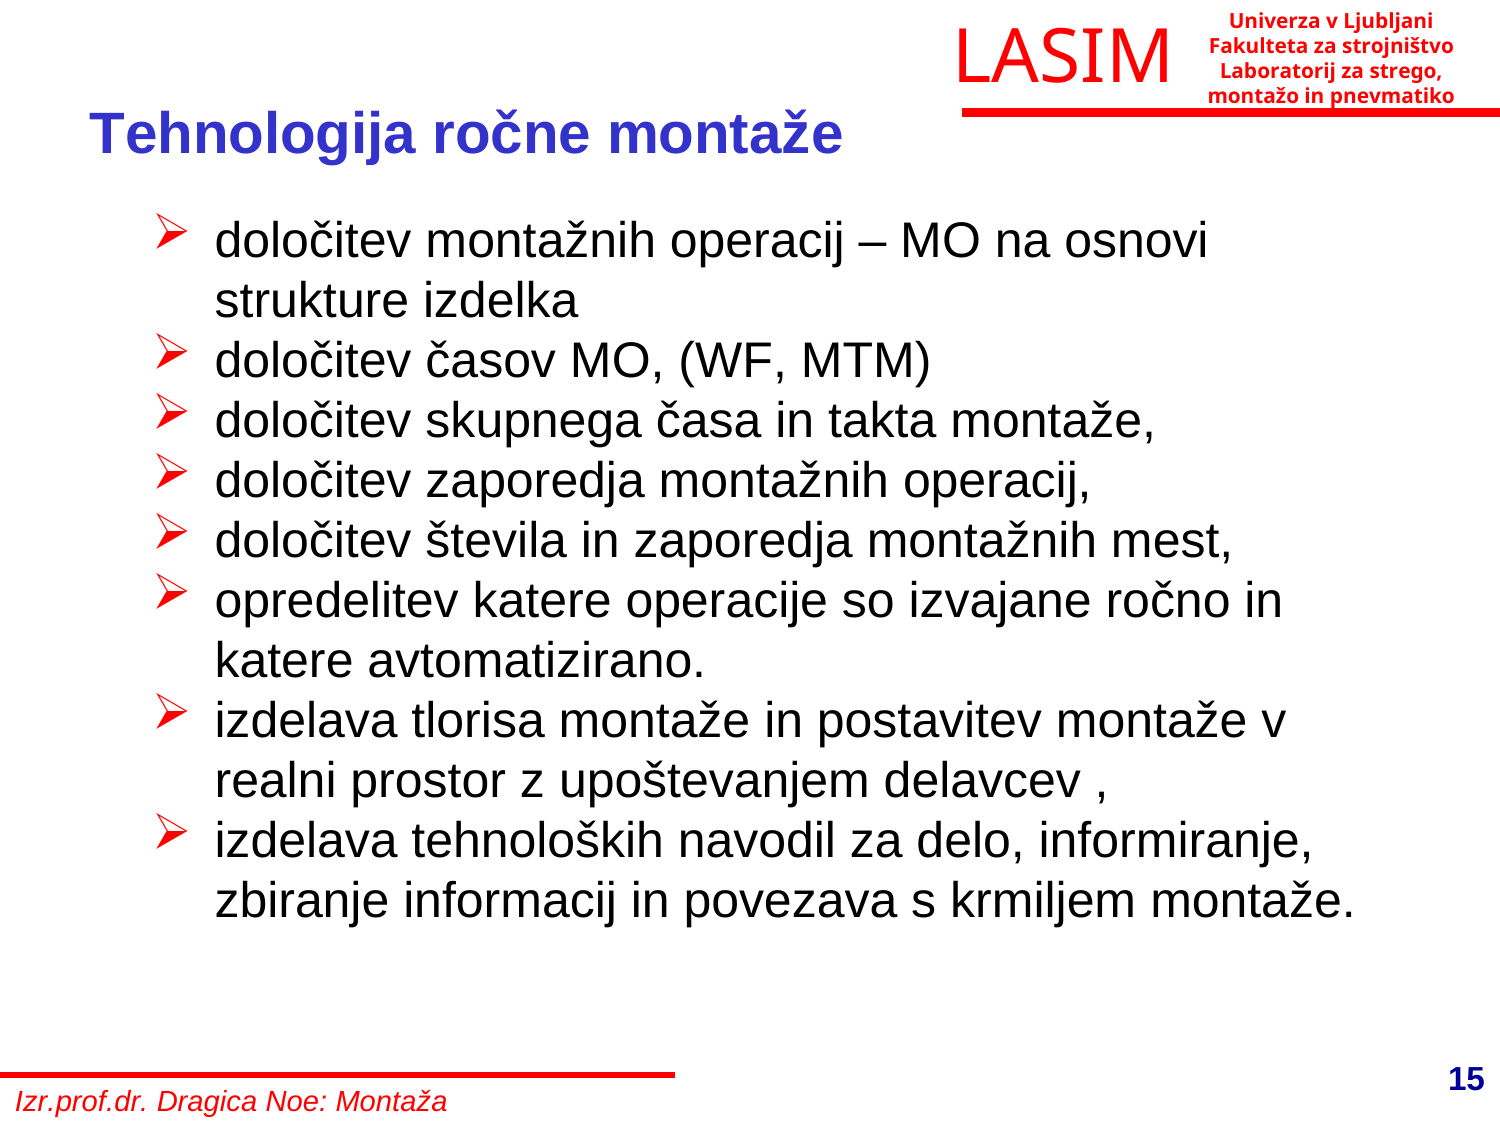

Tehnologija ročne montaže
določitev montažnih operacij – MO na osnovi strukture izdelka
določitev časov MO, (WF, MTM)
določitev skupnega časa in takta montaže,
določitev zaporedja montažnih operacij,
določitev števila in zaporedja montažnih mest,
opredelitev katere operacije so izvajane ročno in katere avtomatizirano.
izdelava tlorisa montaže in postavitev montaže v realni prostor z upoštevanjem delavcev ,
izdelava tehnoloških navodil za delo, informiranje, zbiranje informacij in povezava s krmiljem montaže.